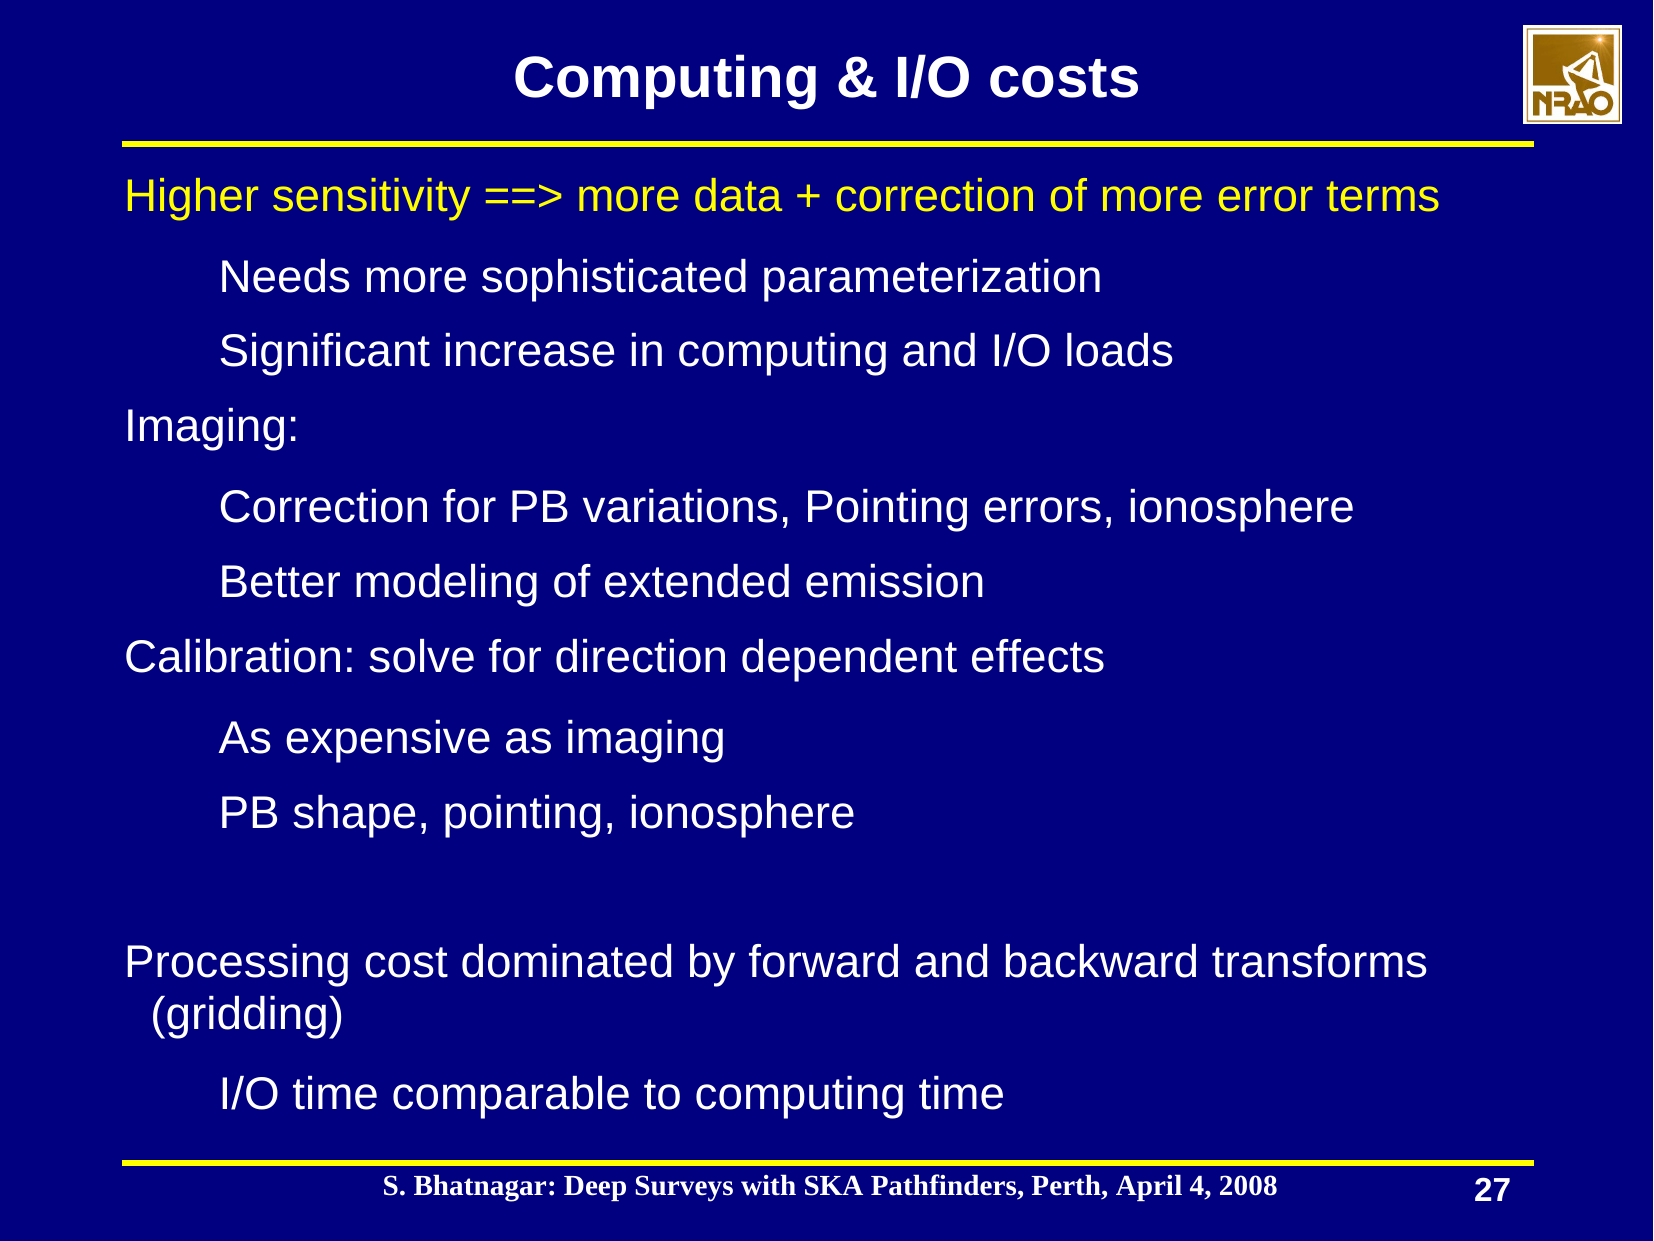

# Computing & I/O costs
Higher sensitivity ==> more data + correction of more error terms
Needs more sophisticated parameterization
Significant increase in computing and I/O loads
Imaging:
Correction for PB variations, Pointing errors, ionosphere
Better modeling of extended emission
Calibration: solve for direction dependent effects
As expensive as imaging
PB shape, pointing, ionosphere
Processing cost dominated by forward and backward transforms (gridding)
I/O time comparable to computing time